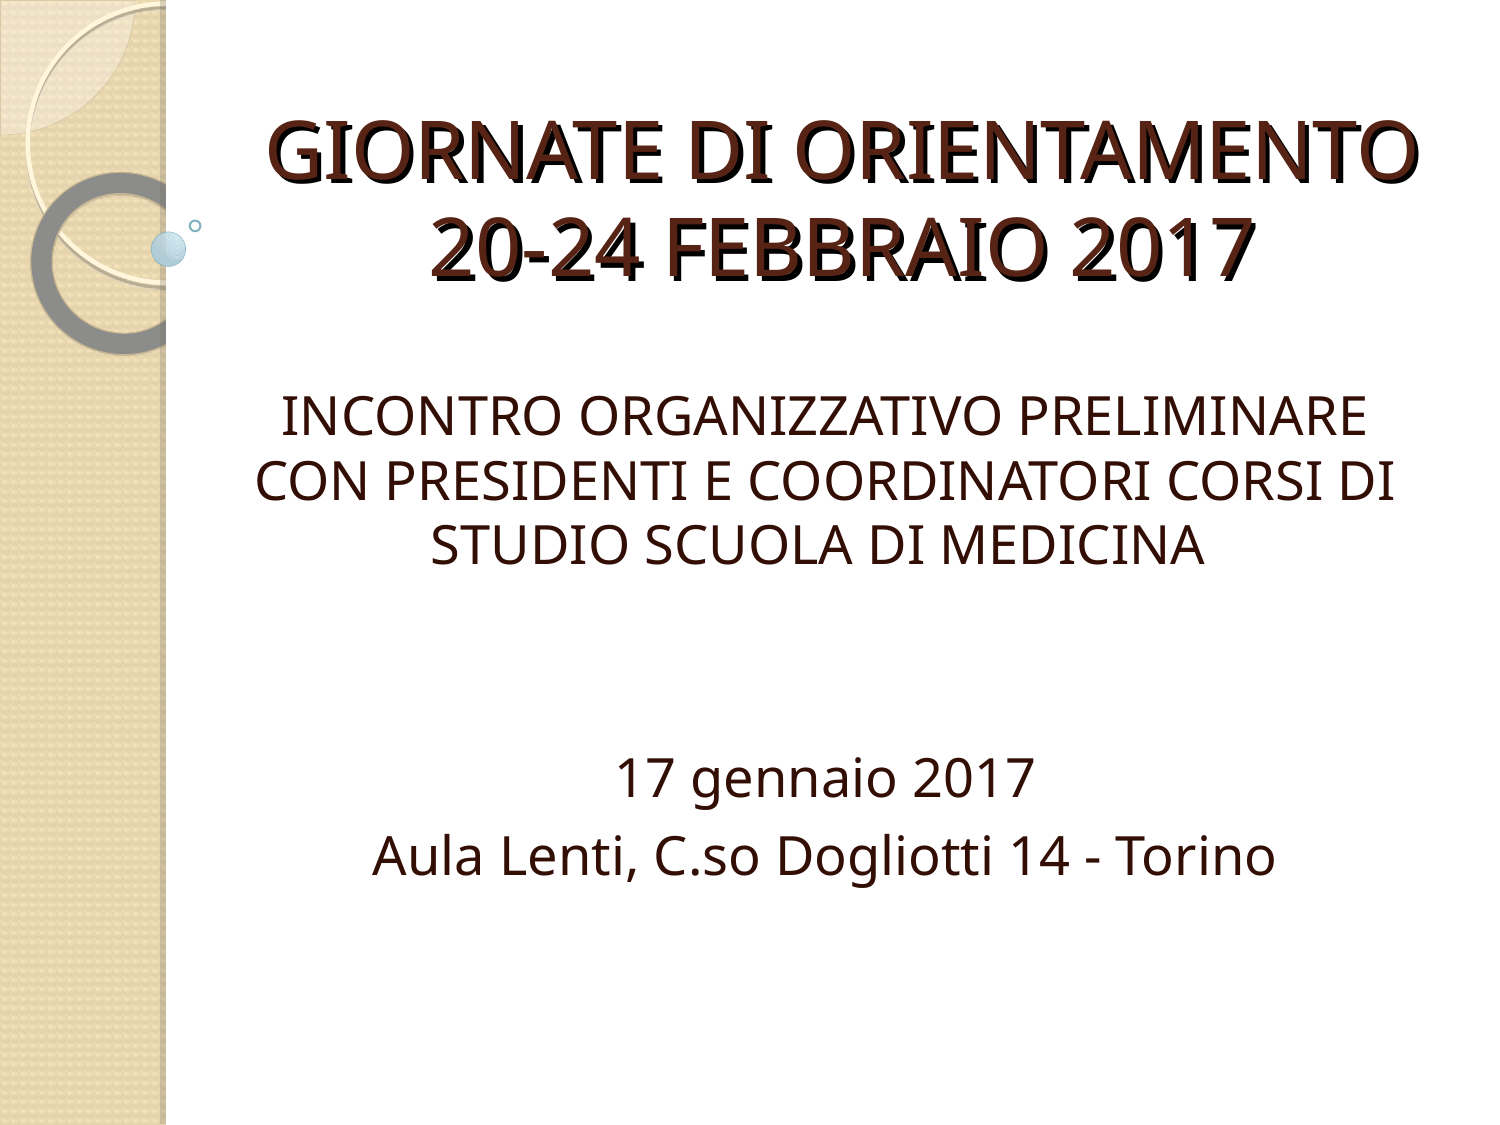

# GIORNATE DI ORIENTAMENTO 20-24 FEBBRAIO 2017
INCONTRO ORGANIZZATIVO PRELIMINARE CON PRESIDENTI E COORDINATORI CORSI DI STUDIO SCUOLA DI MEDICINA
17 gennaio 2017
Aula Lenti, C.so Dogliotti 14 - Torino